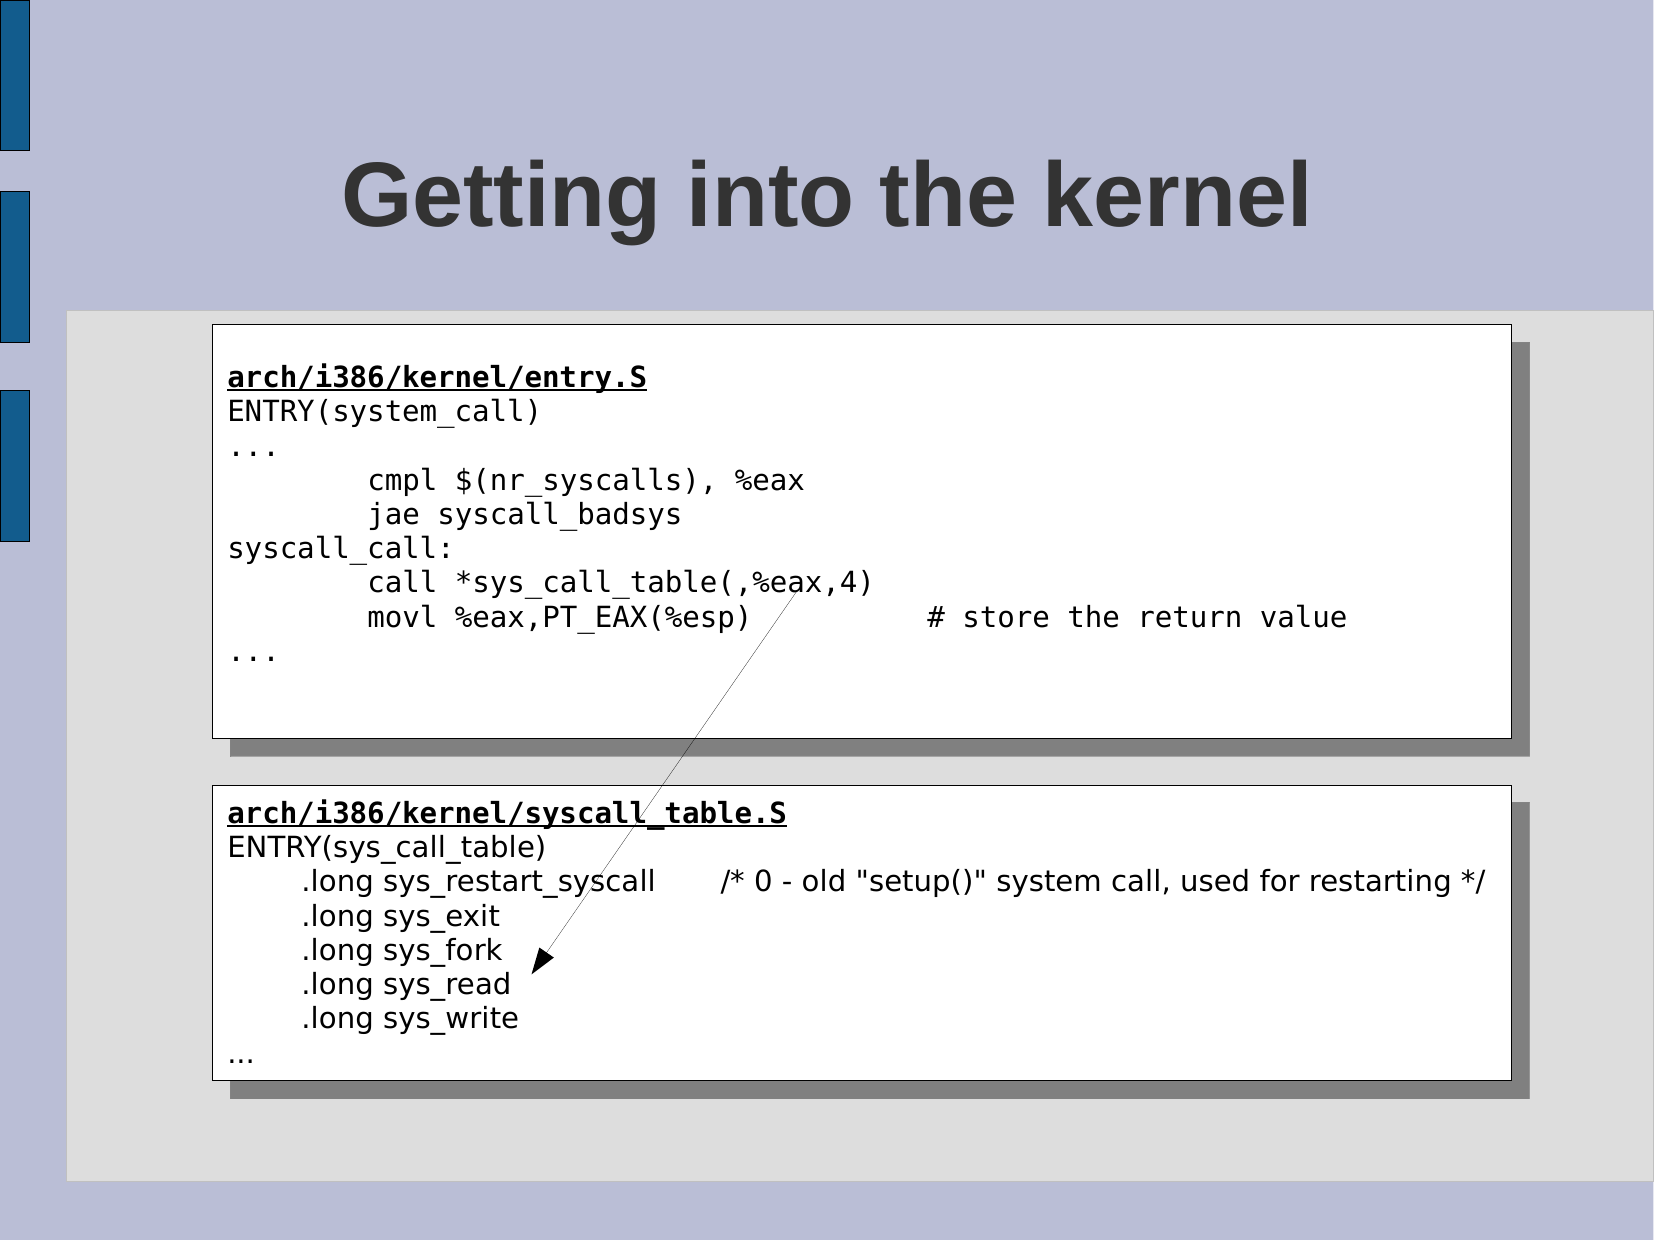

# Getting into the kernel
arch/i386/kernel/entry.S
ENTRY(system_call)
...
 cmpl $(nr_syscalls), %eax
 jae syscall_badsys
syscall_call:
 call *sys_call_table(,%eax,4)
 movl %eax,PT_EAX(%esp) # store the return value
...
arch/i386/kernel/syscall_table.S
ENTRY(sys_call_table)
 .long sys_restart_syscall /* 0 - old "setup()" system call, used for restarting */
 .long sys_exit
 .long sys_fork
 .long sys_read
 .long sys_write
...